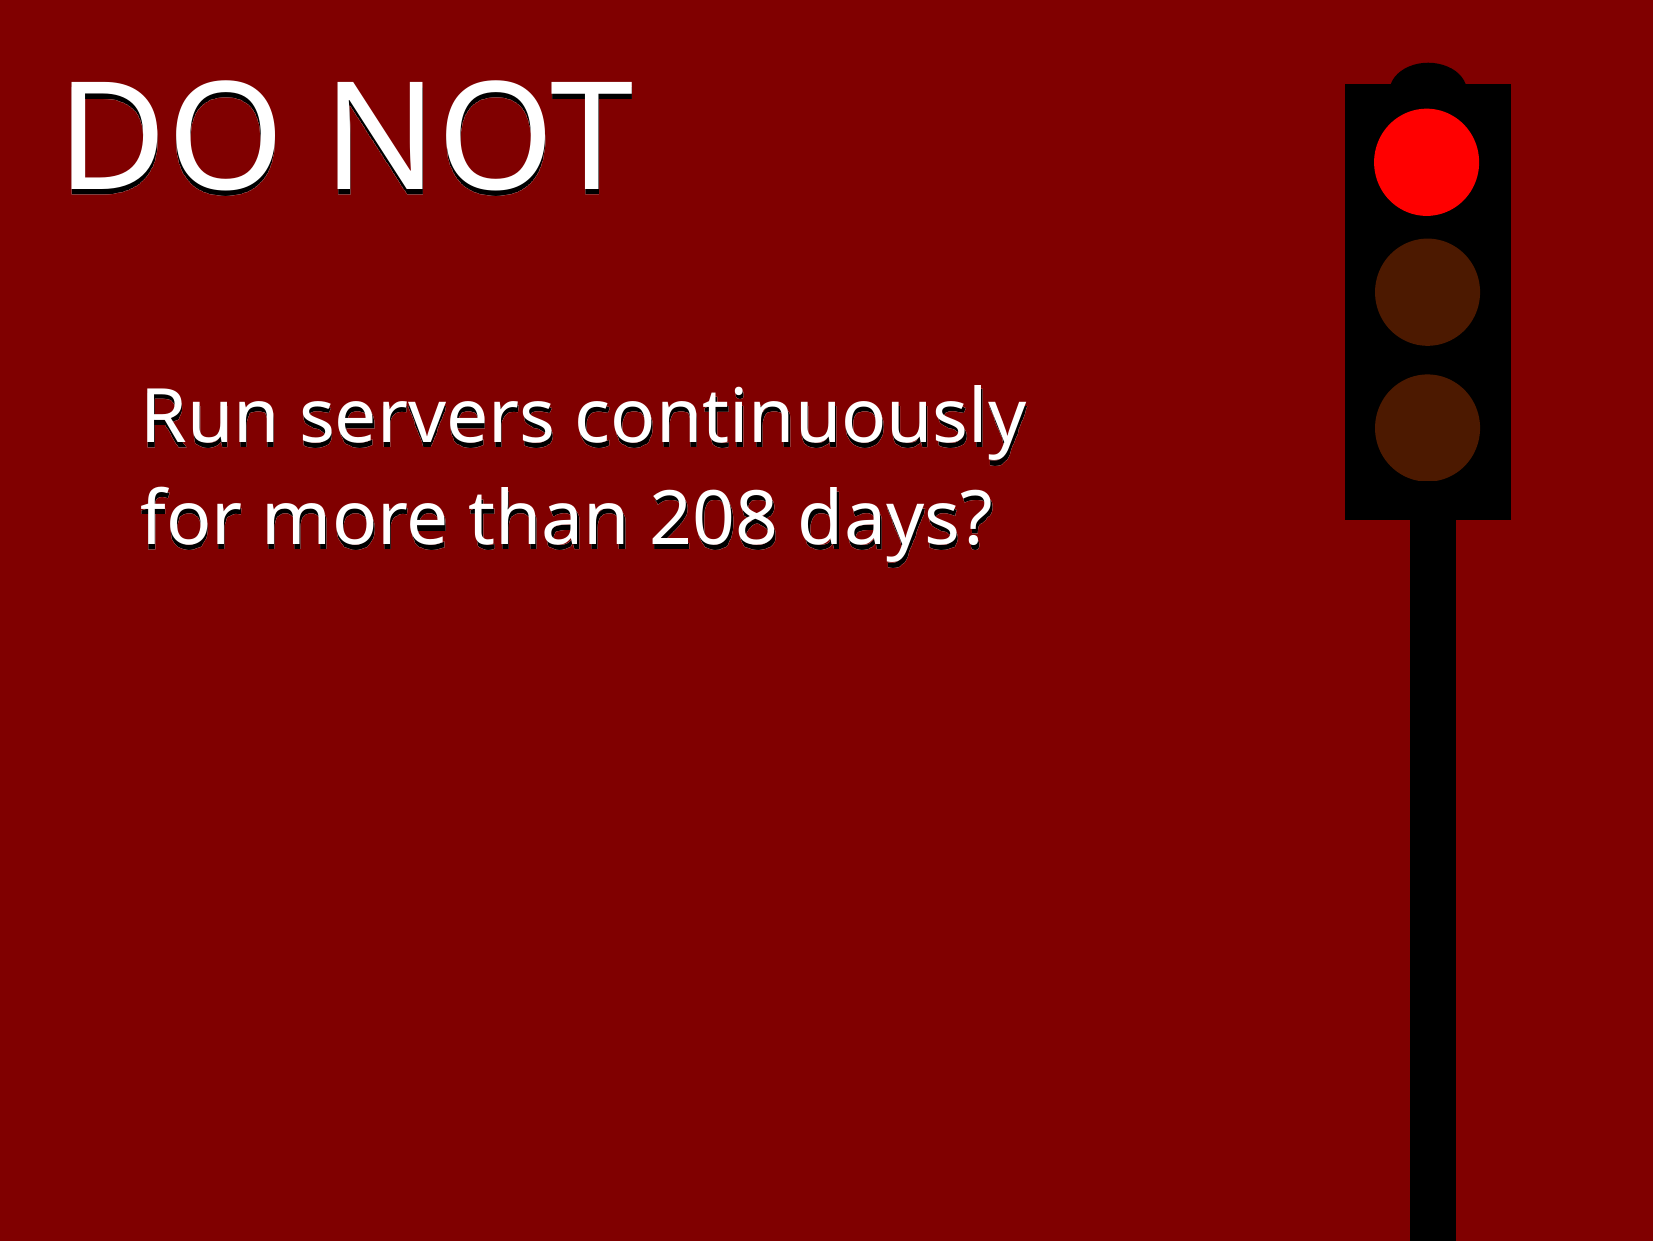

DO NOT
# Run servers continuously for more than 208 days?